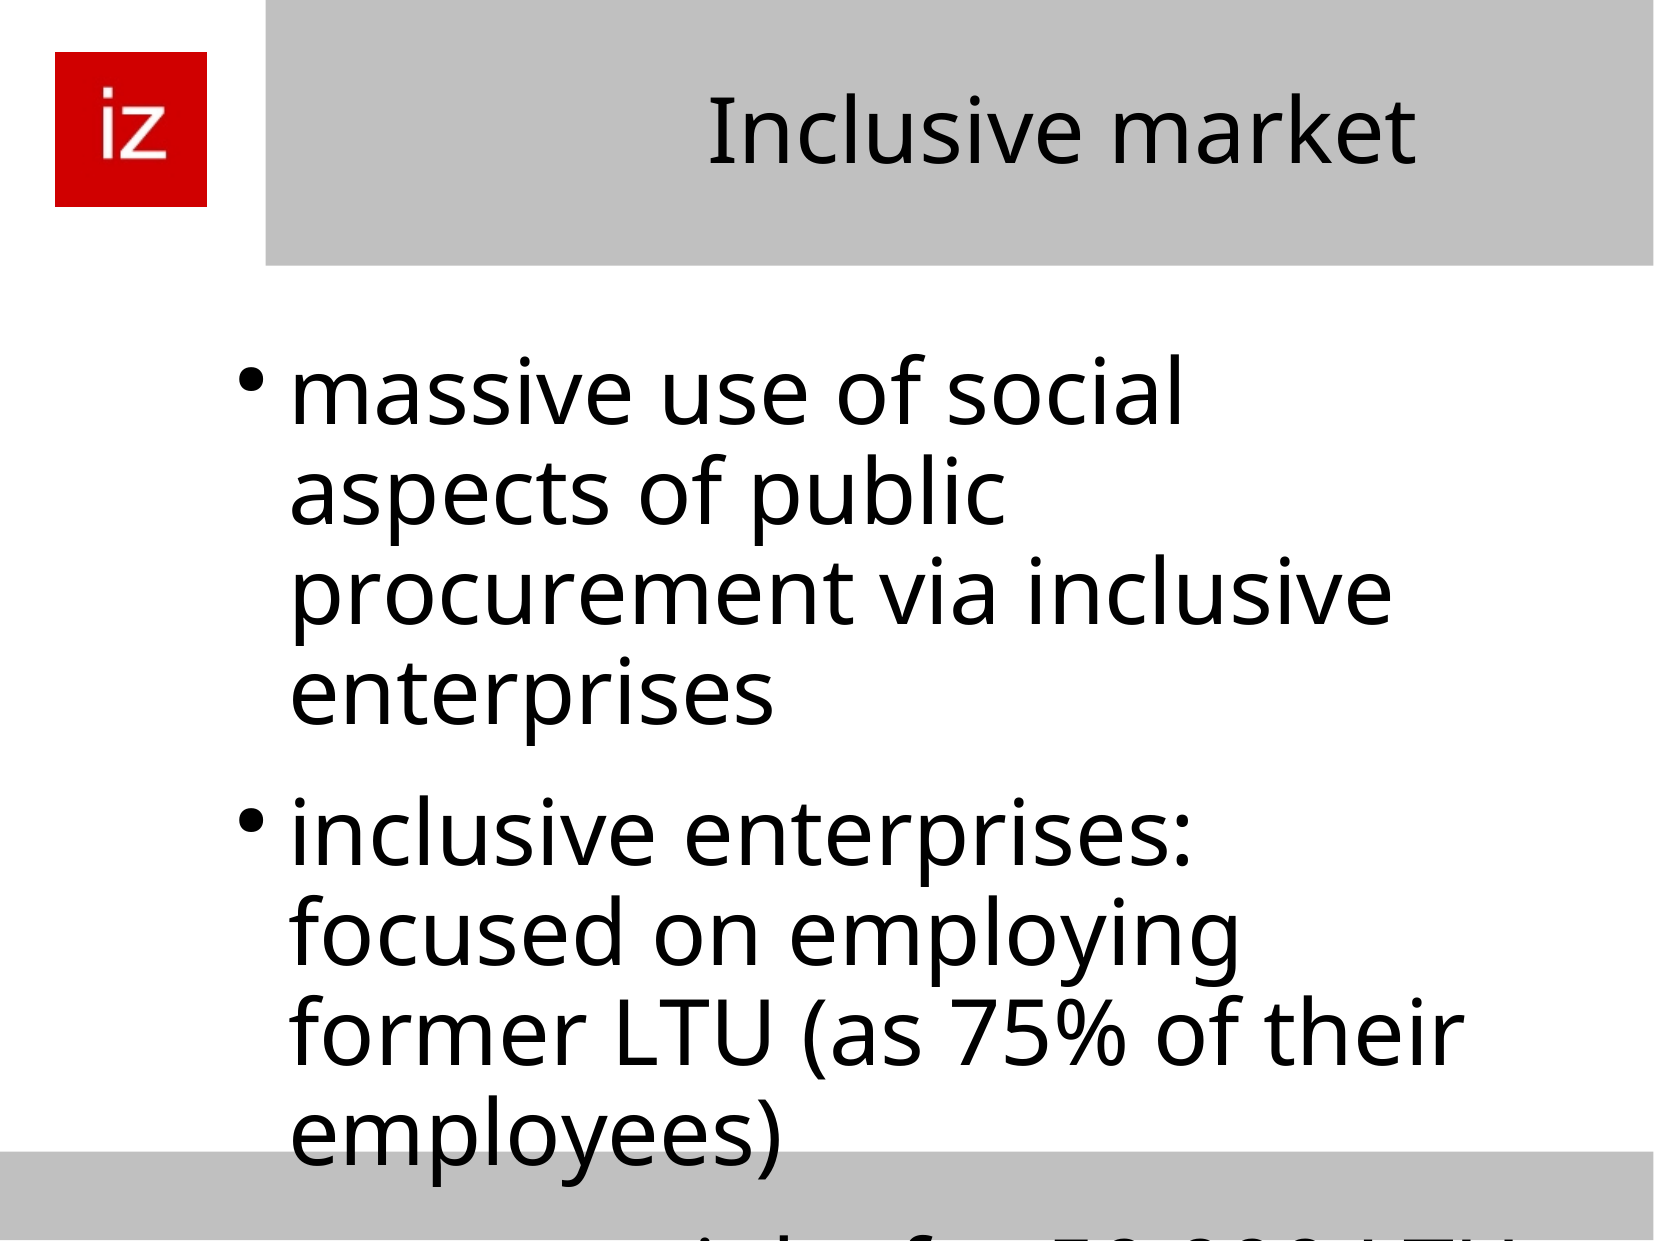

# Inclusive market
massive use of social aspects of public procurement via inclusive enterprises
inclusive enterprises: focused on employing former LTU (as 75% of their employees)
to create jobs for 50 000 LTU
http://www.iz.sk/en/projects/inclusive-growth